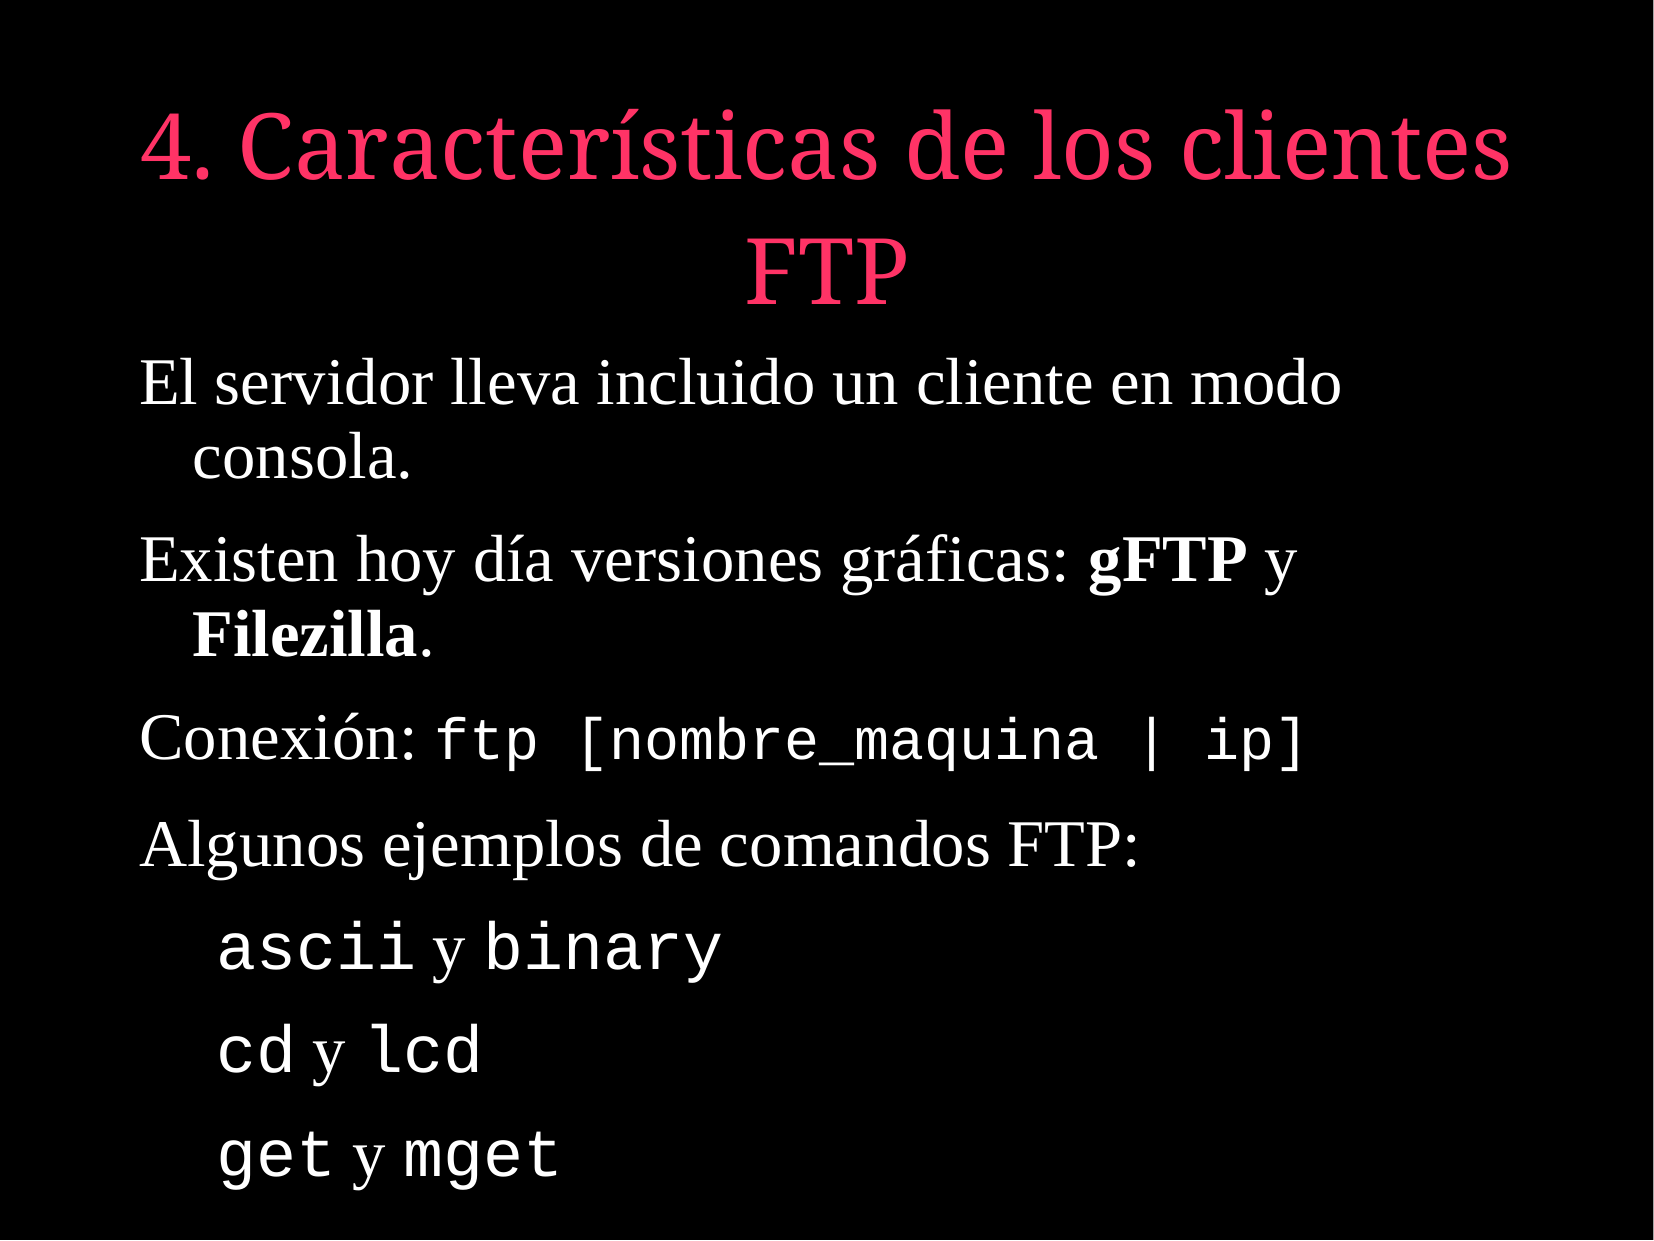

# 4. Características de los clientes FTP
El servidor lleva incluido un cliente en modo consola.
Existen hoy día versiones gráficas: gFTP y Filezilla.
Conexión: ftp [nombre_maquina | ip]
Algunos ejemplos de comandos FTP:
ascii y binary
cd y lcd
get y mget